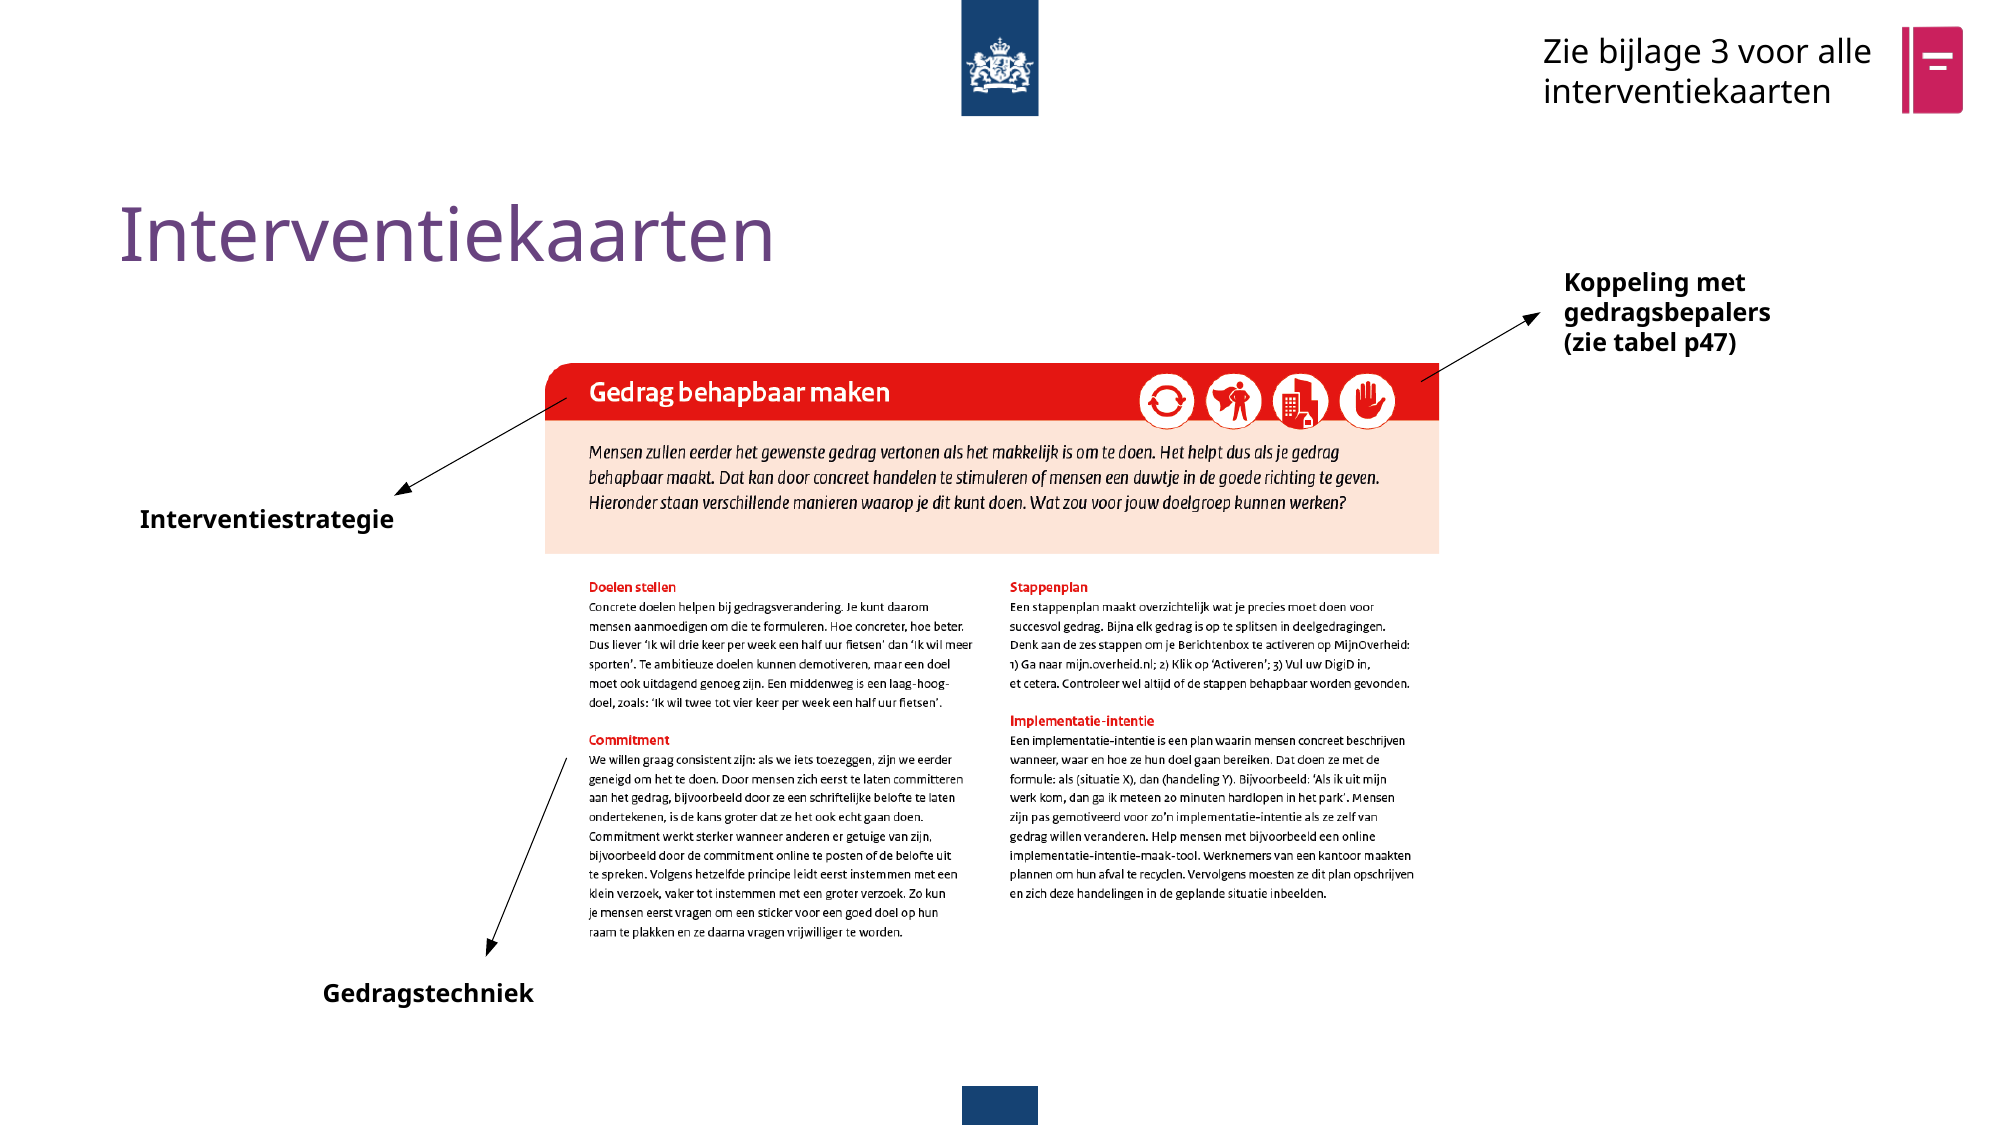

Zie bijlage 3 voor alle interventiekaarten
# Interventiekaarten
Koppeling met
gedragsbepalers
(zie tabel p47)
Interventiestrategie
Gedragstechniek